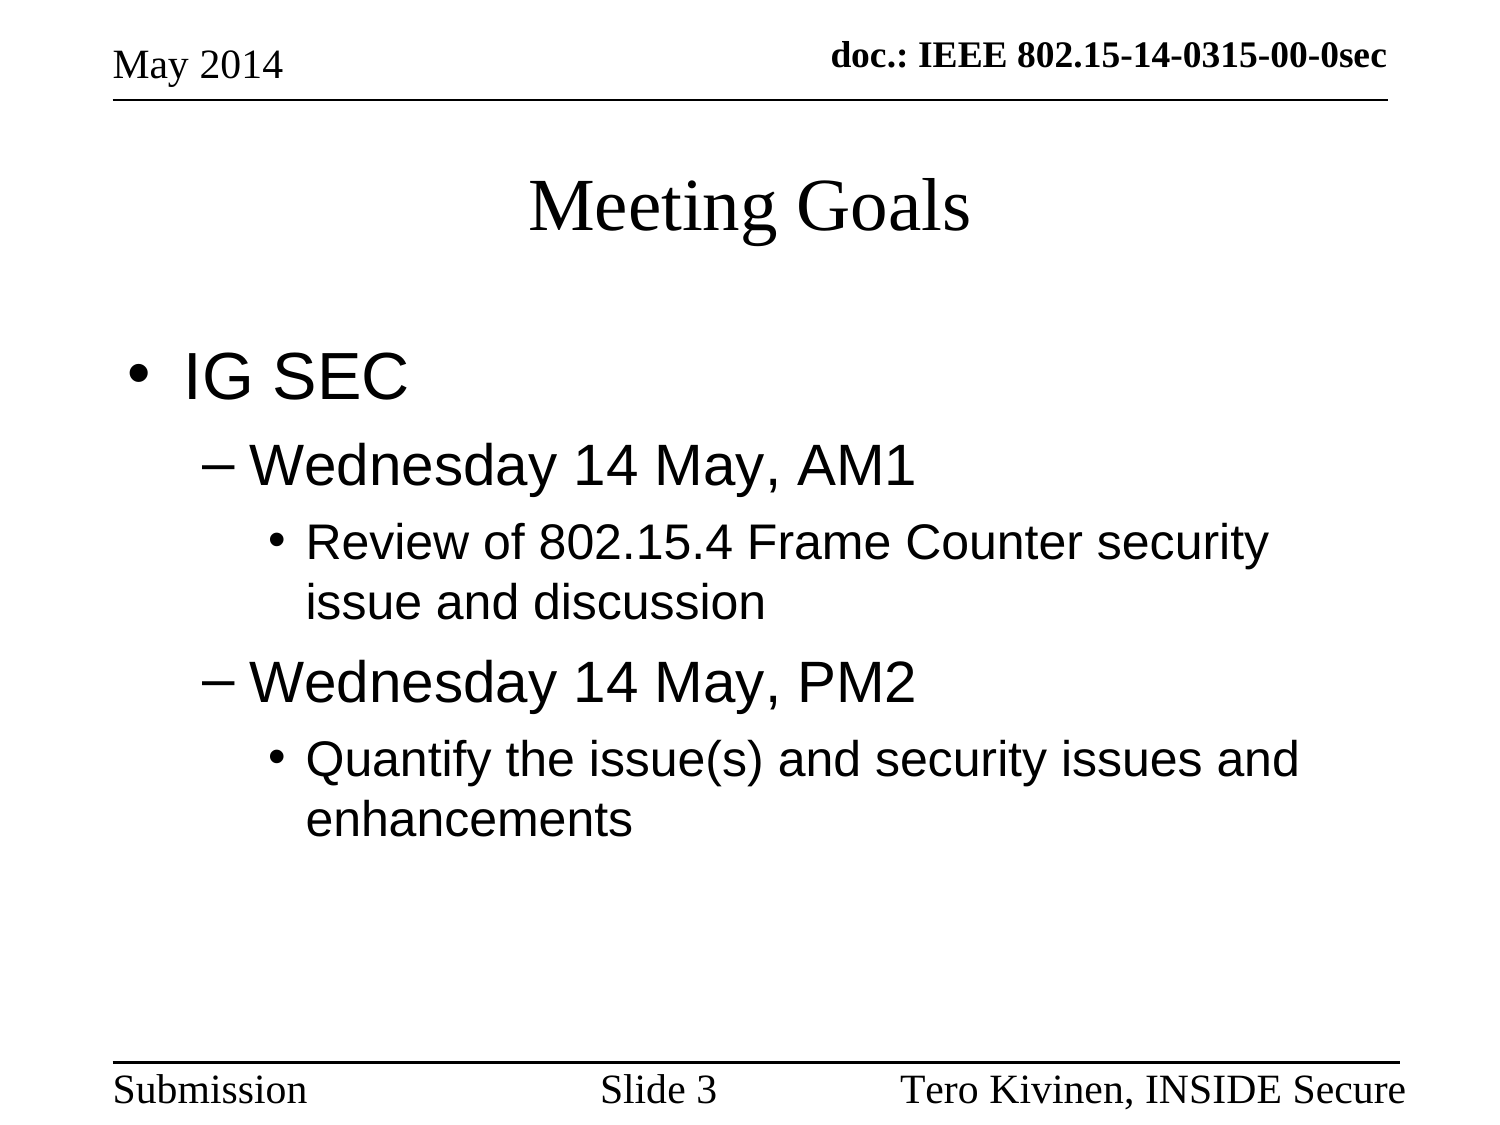

May 2014
# Meeting Goals
IG SEC
Wednesday 14 May, AM1
Review of 802.15.4 Frame Counter security issue and discussion
Wednesday 14 May, PM2
Quantify the issue(s) and security issues and enhancements
3
Tero Kivinen, INSIDE Secure